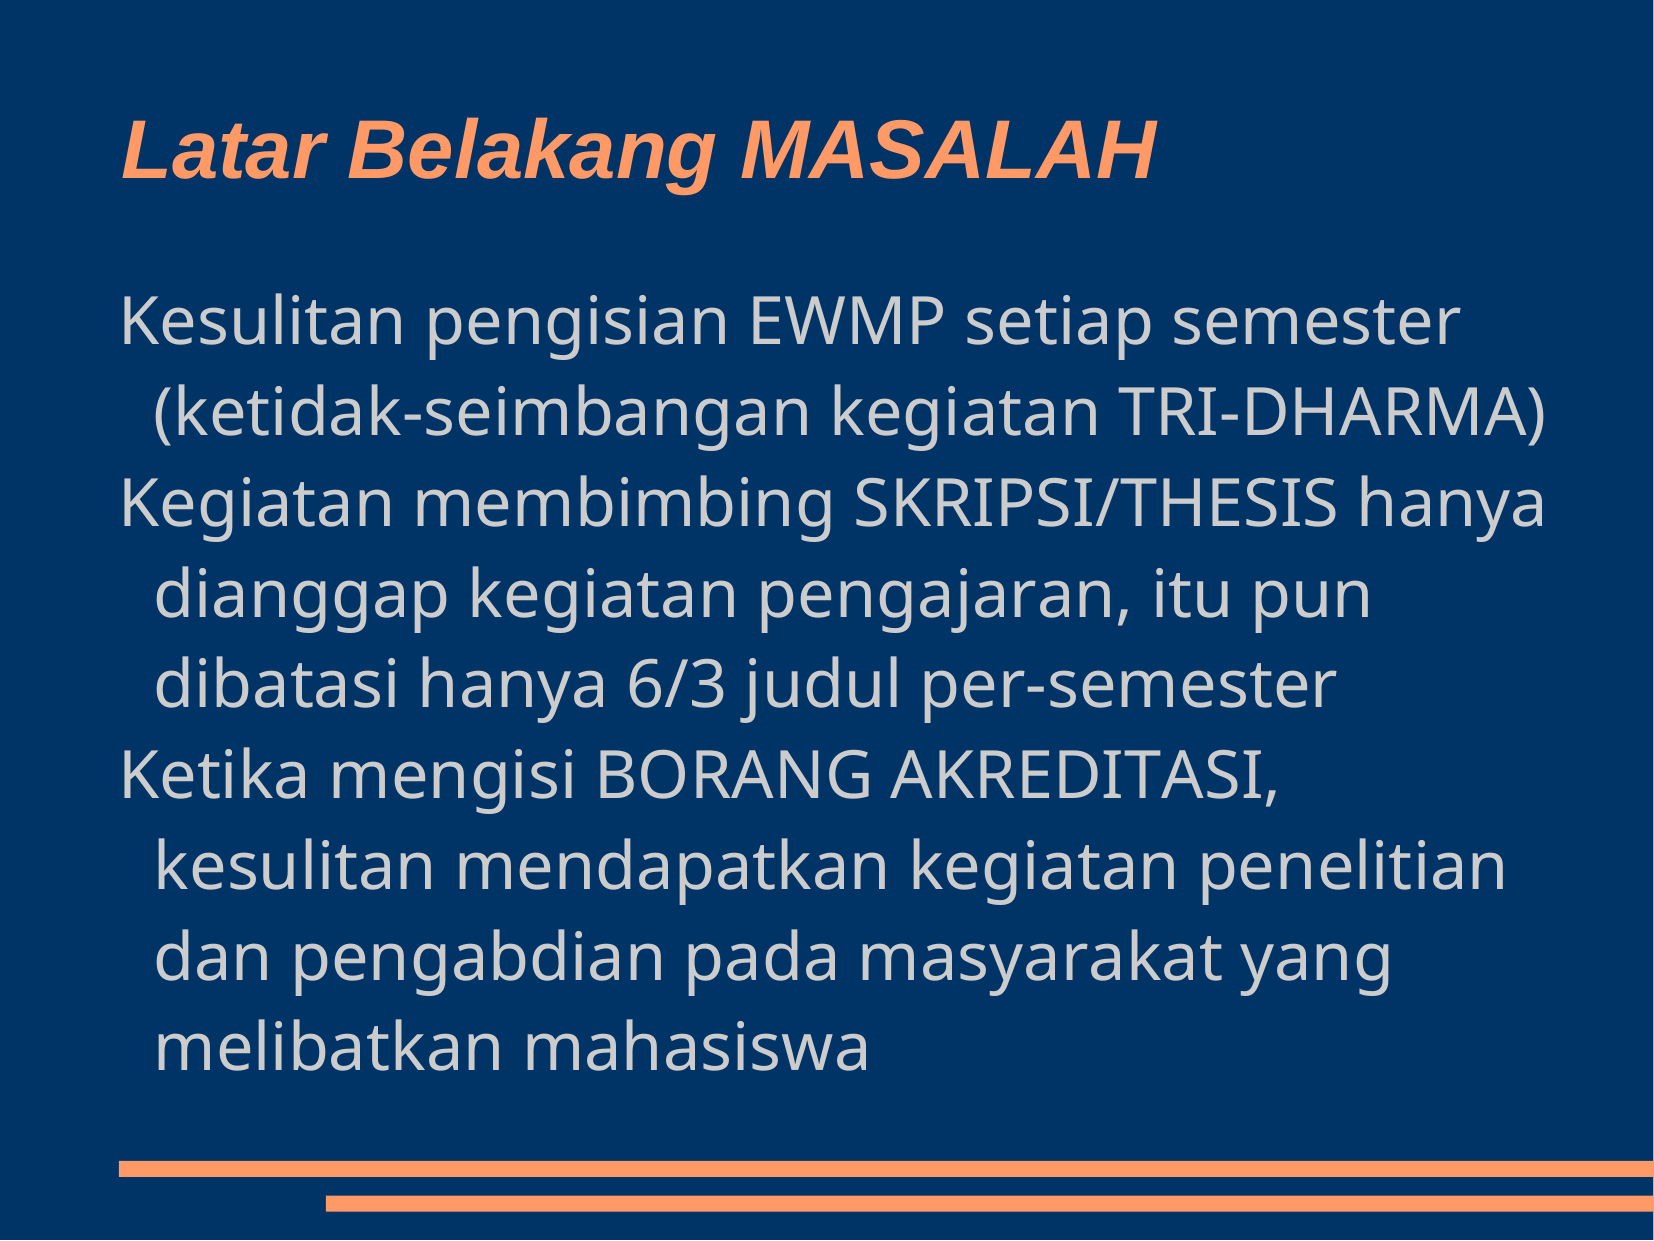

# Latar Belakang MASALAH
Kesulitan pengisian EWMP setiap semester (ketidak-seimbangan kegiatan TRI-DHARMA)
Kegiatan membimbing SKRIPSI/THESIS hanya dianggap kegiatan pengajaran, itu pun dibatasi hanya 6/3 judul per-semester
Ketika mengisi BORANG AKREDITASI, kesulitan mendapatkan kegiatan penelitian dan pengabdian pada masyarakat yang melibatkan mahasiswa